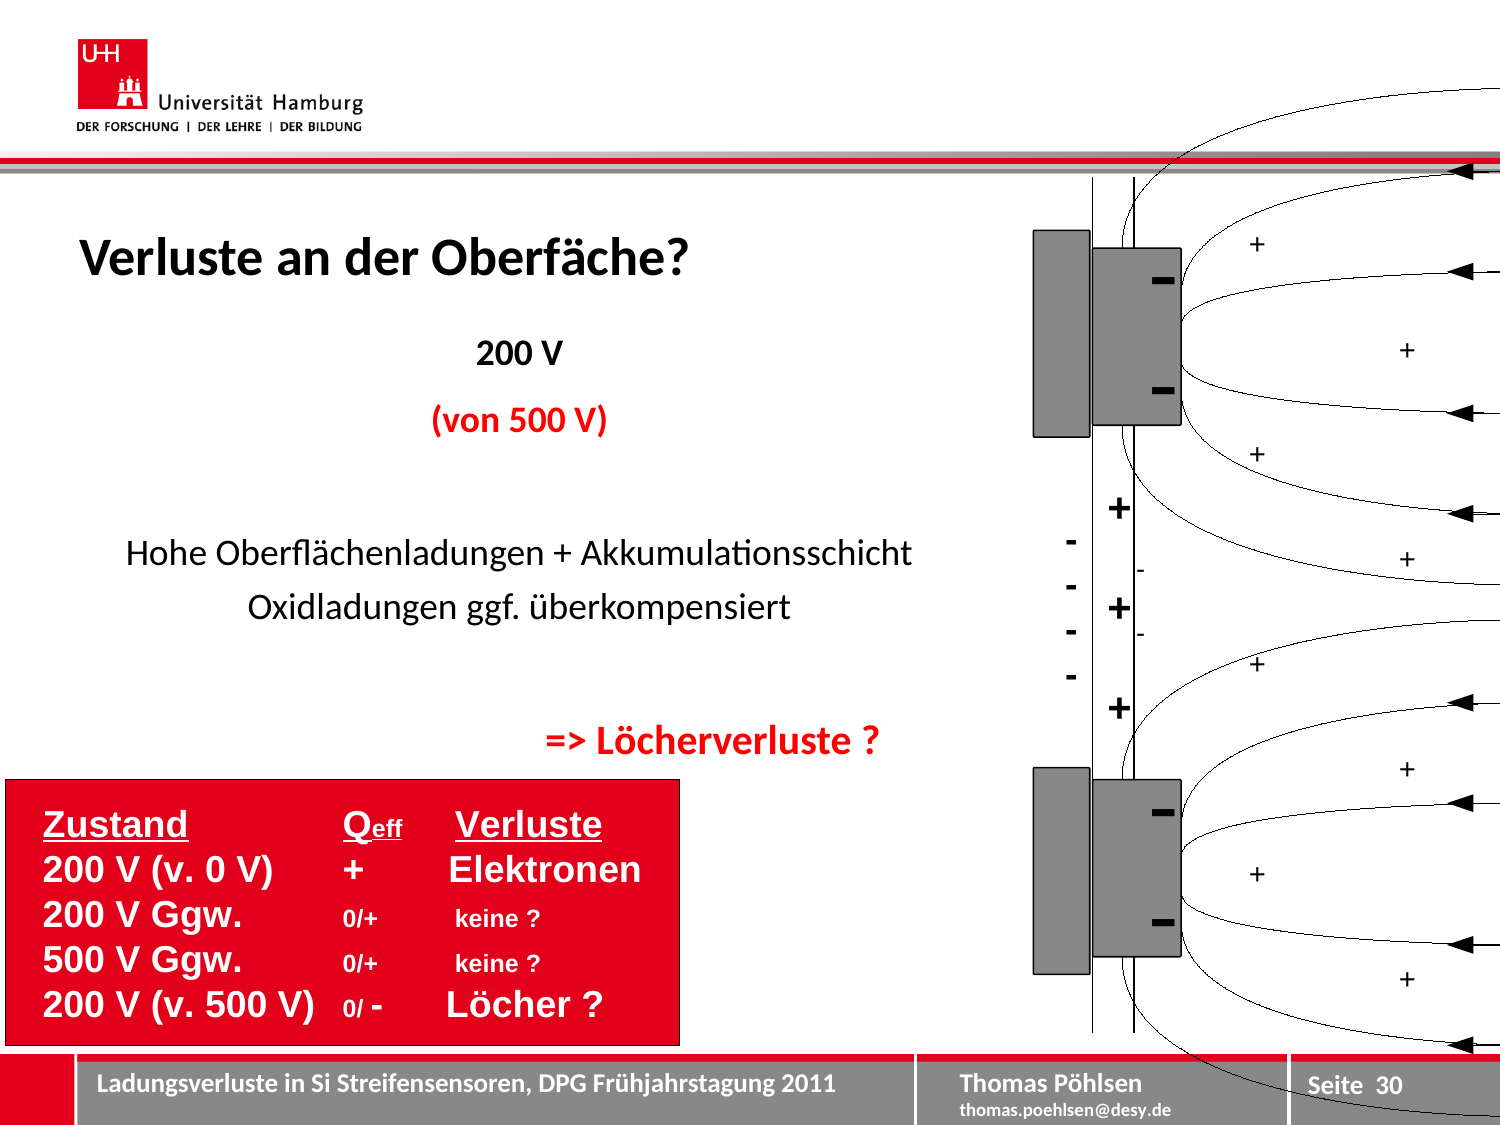

# Verluste an der Oberfäche?
-
-
+
	+
+
	+
+
	+
+
	+
200 V
(von 500 V)
Hohe Oberflächenladungen + Akkumulationsschicht Oxidladungen ggf. überkompensiert
+
+
+
-
-
-
-
-
-
=> Löcherverluste ?
-
-
Zustand		Qeff Verluste
200 V (v. 0 V)	+ Elektronen
200 V Ggw.	0/+ keine ?
500 V Ggw.	0/+ keine ?
200 V (v. 500 V)	0/ - Löcher ?